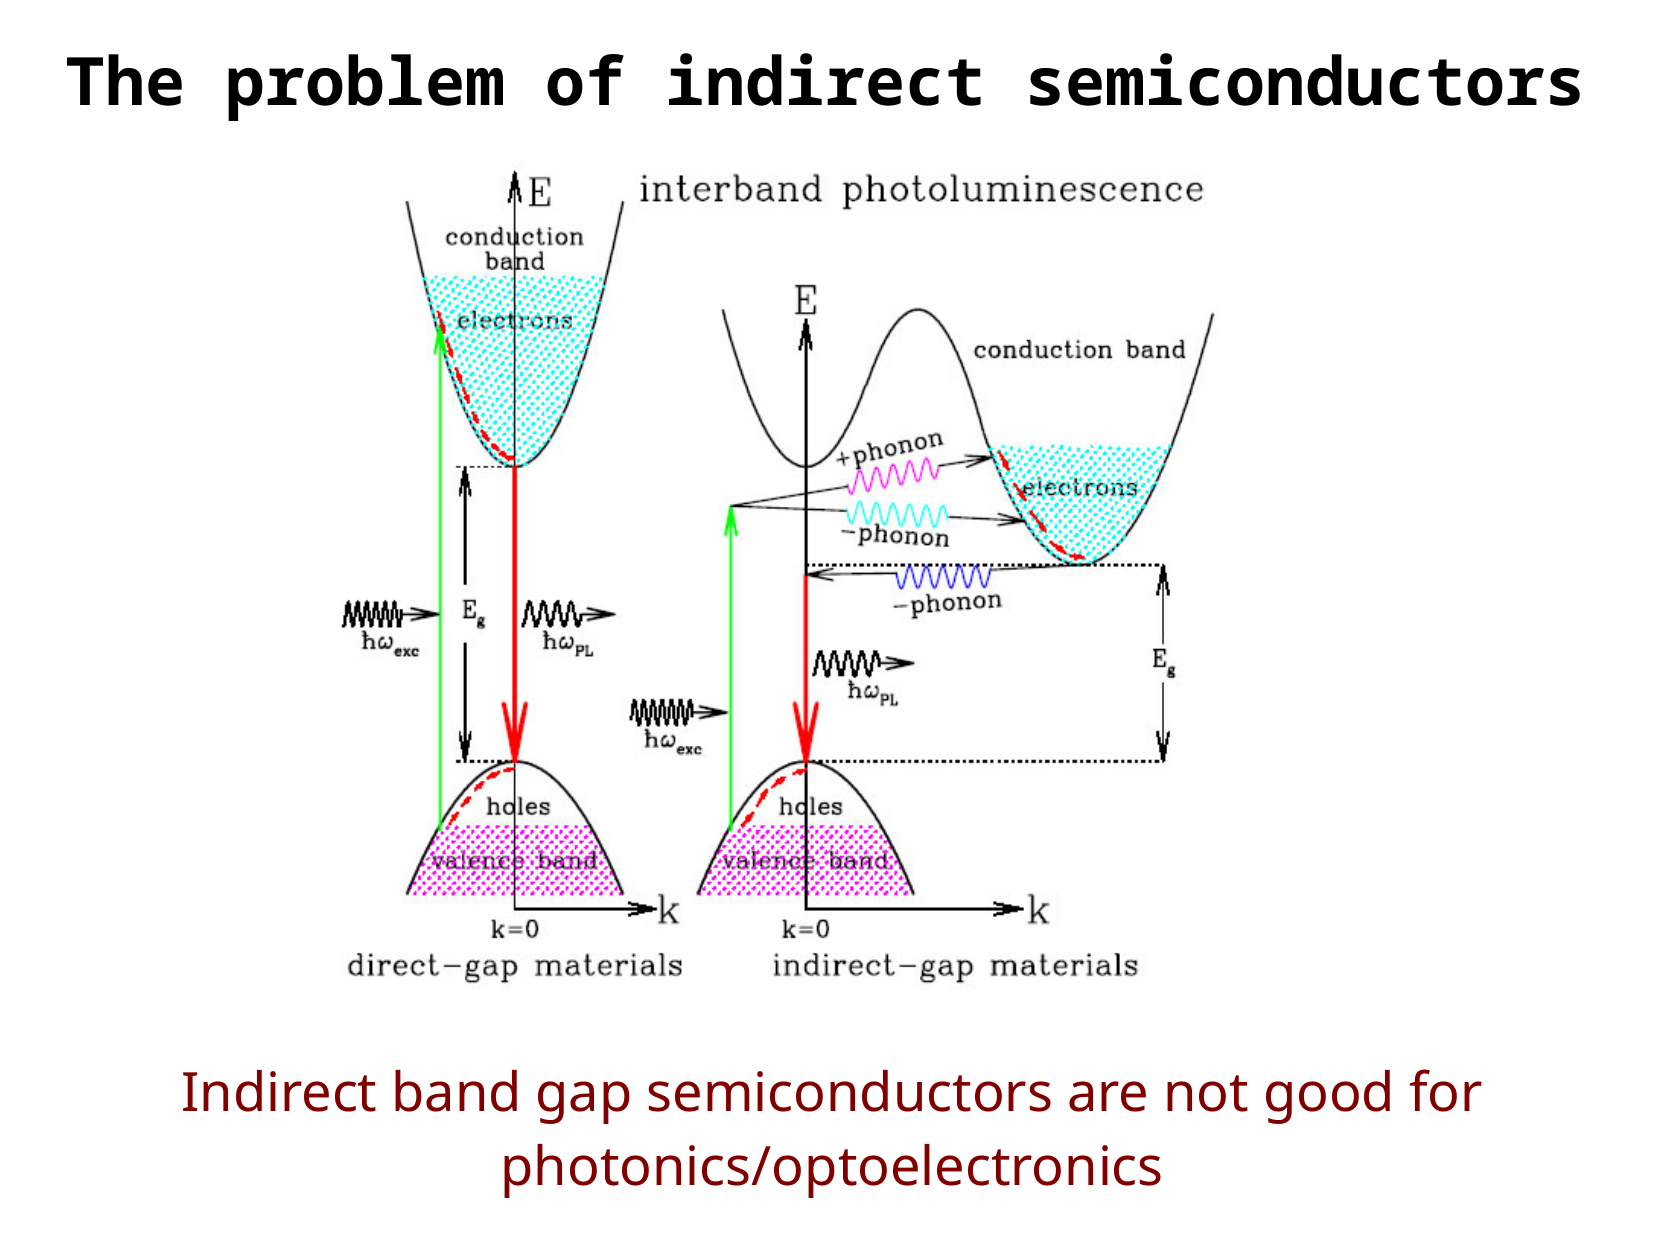

# The problem of indirect semiconductors
Indirect band gap semiconductors are not good for photonics/optoelectronics